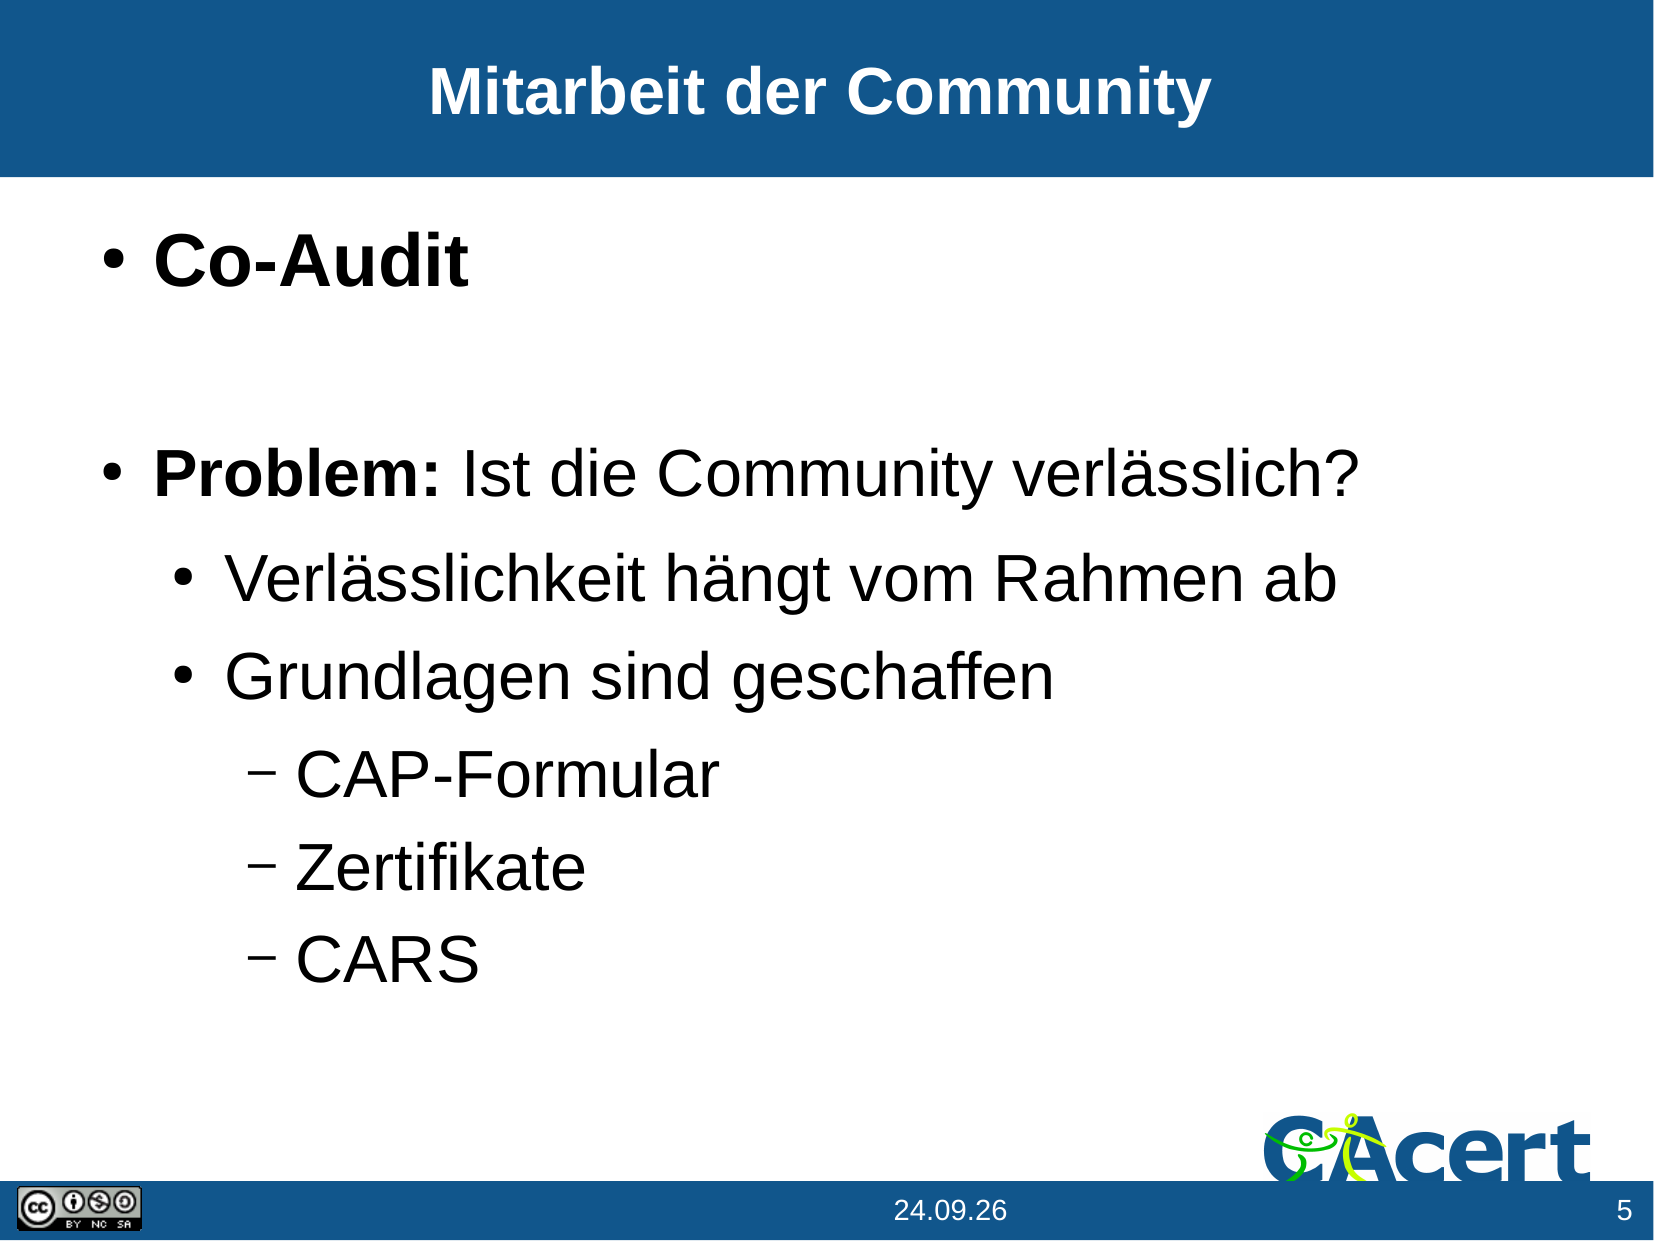

# Mitarbeit der Community
Co-Audit
Problem: Ist die Community verlässlich?
Verlässlichkeit hängt vom Rahmen ab
Grundlagen sind geschaffen
CAP-Formular
Zertifikate
CARS